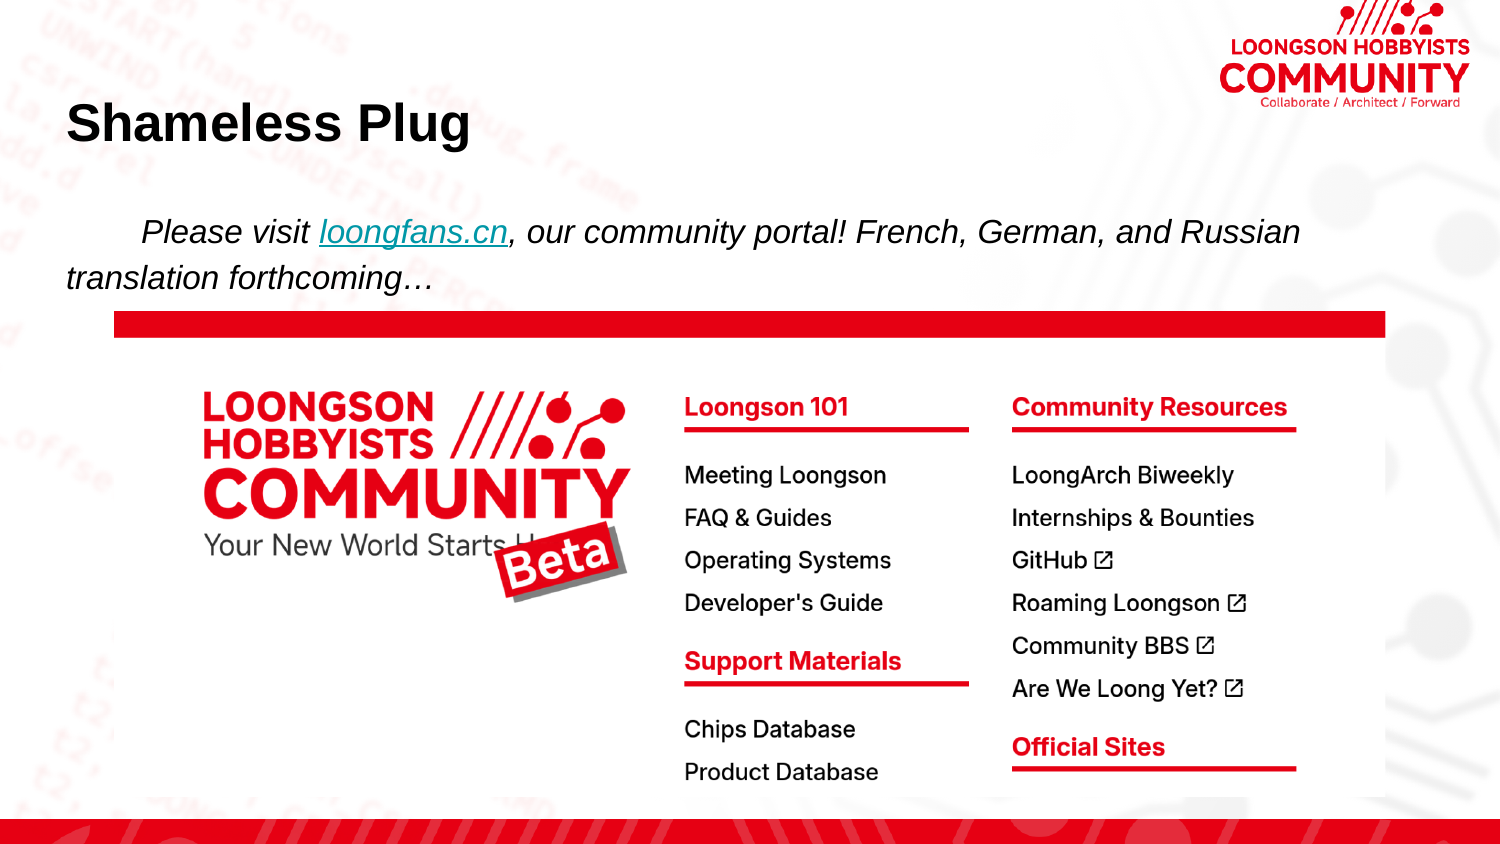

# Shameless Plug
Please visit loongfans.cn, our community portal! French, German, and Russian translation forthcoming…